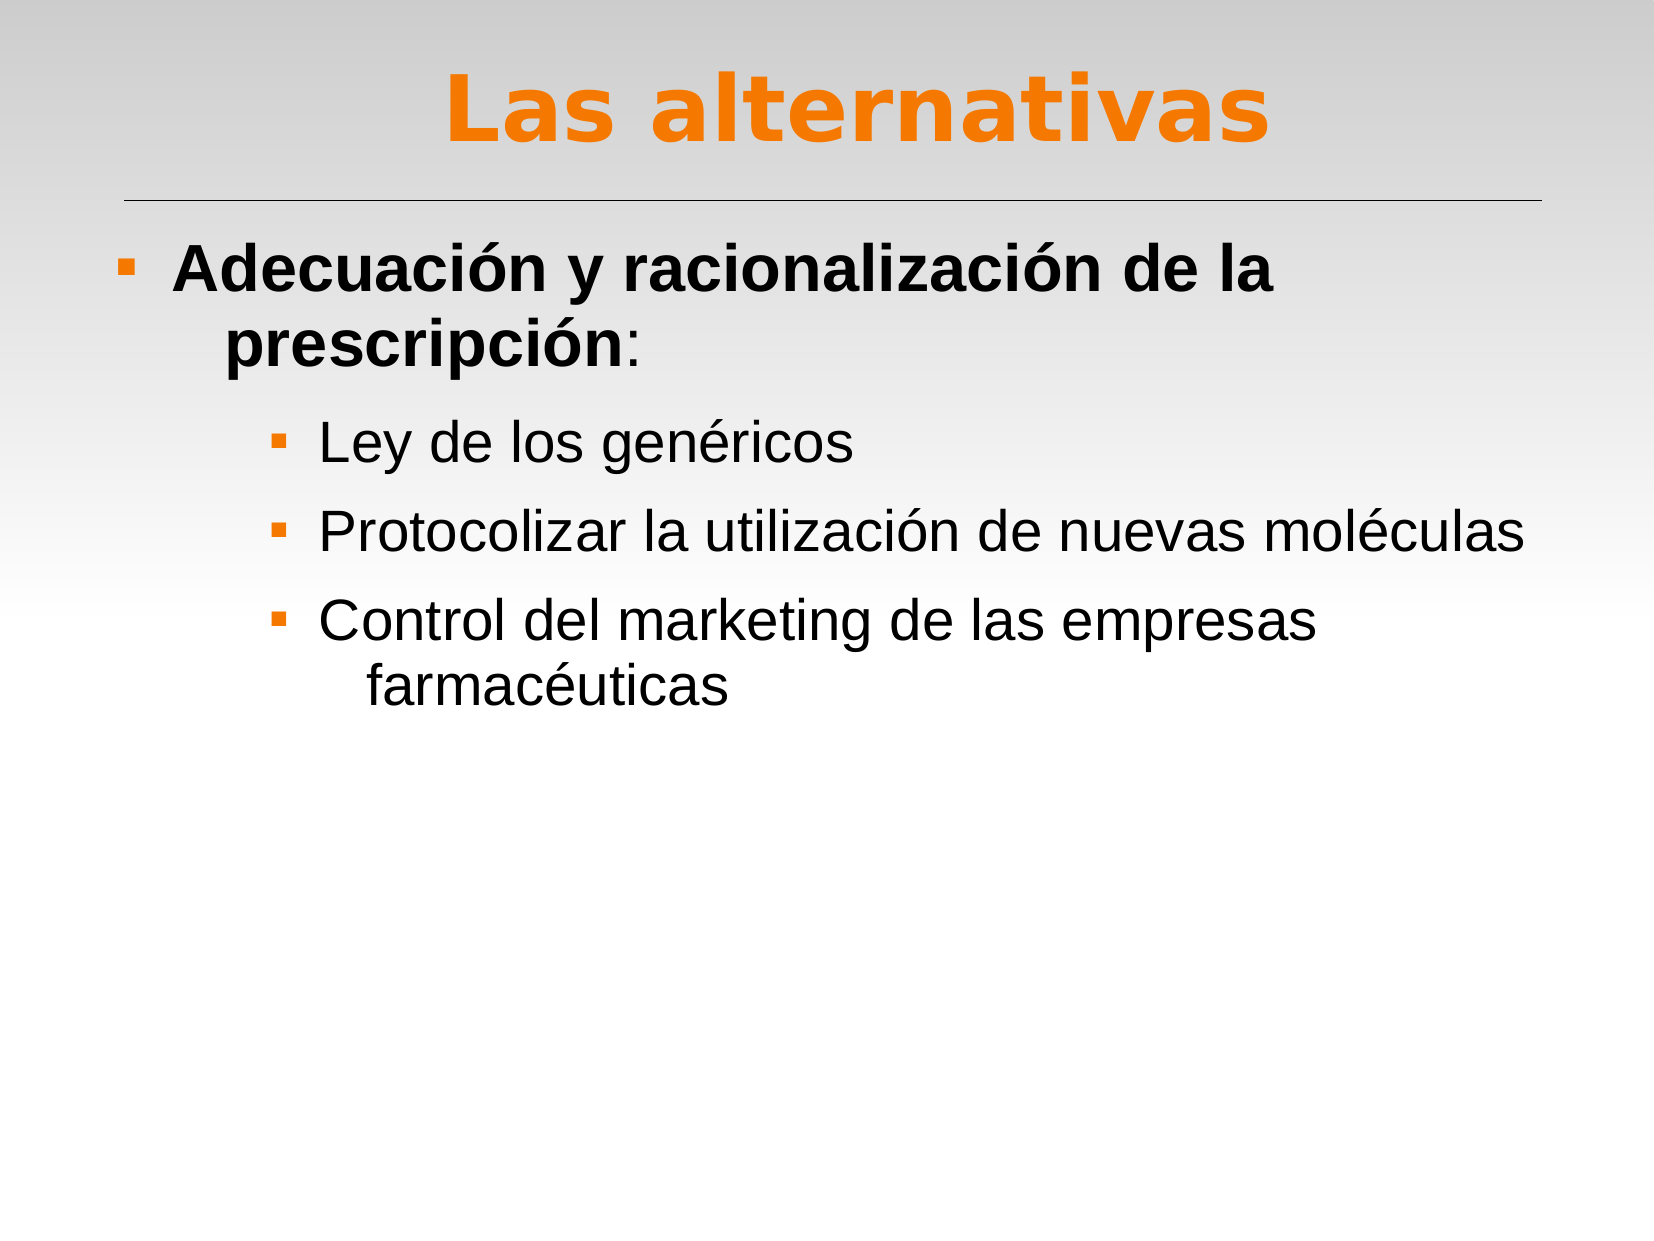

#
Las alternativas
Adecuación y racionalización de la prescripción:
Ley de los genéricos
Protocolizar la utilización de nuevas moléculas
Control del marketing de las empresas farmacéuticas